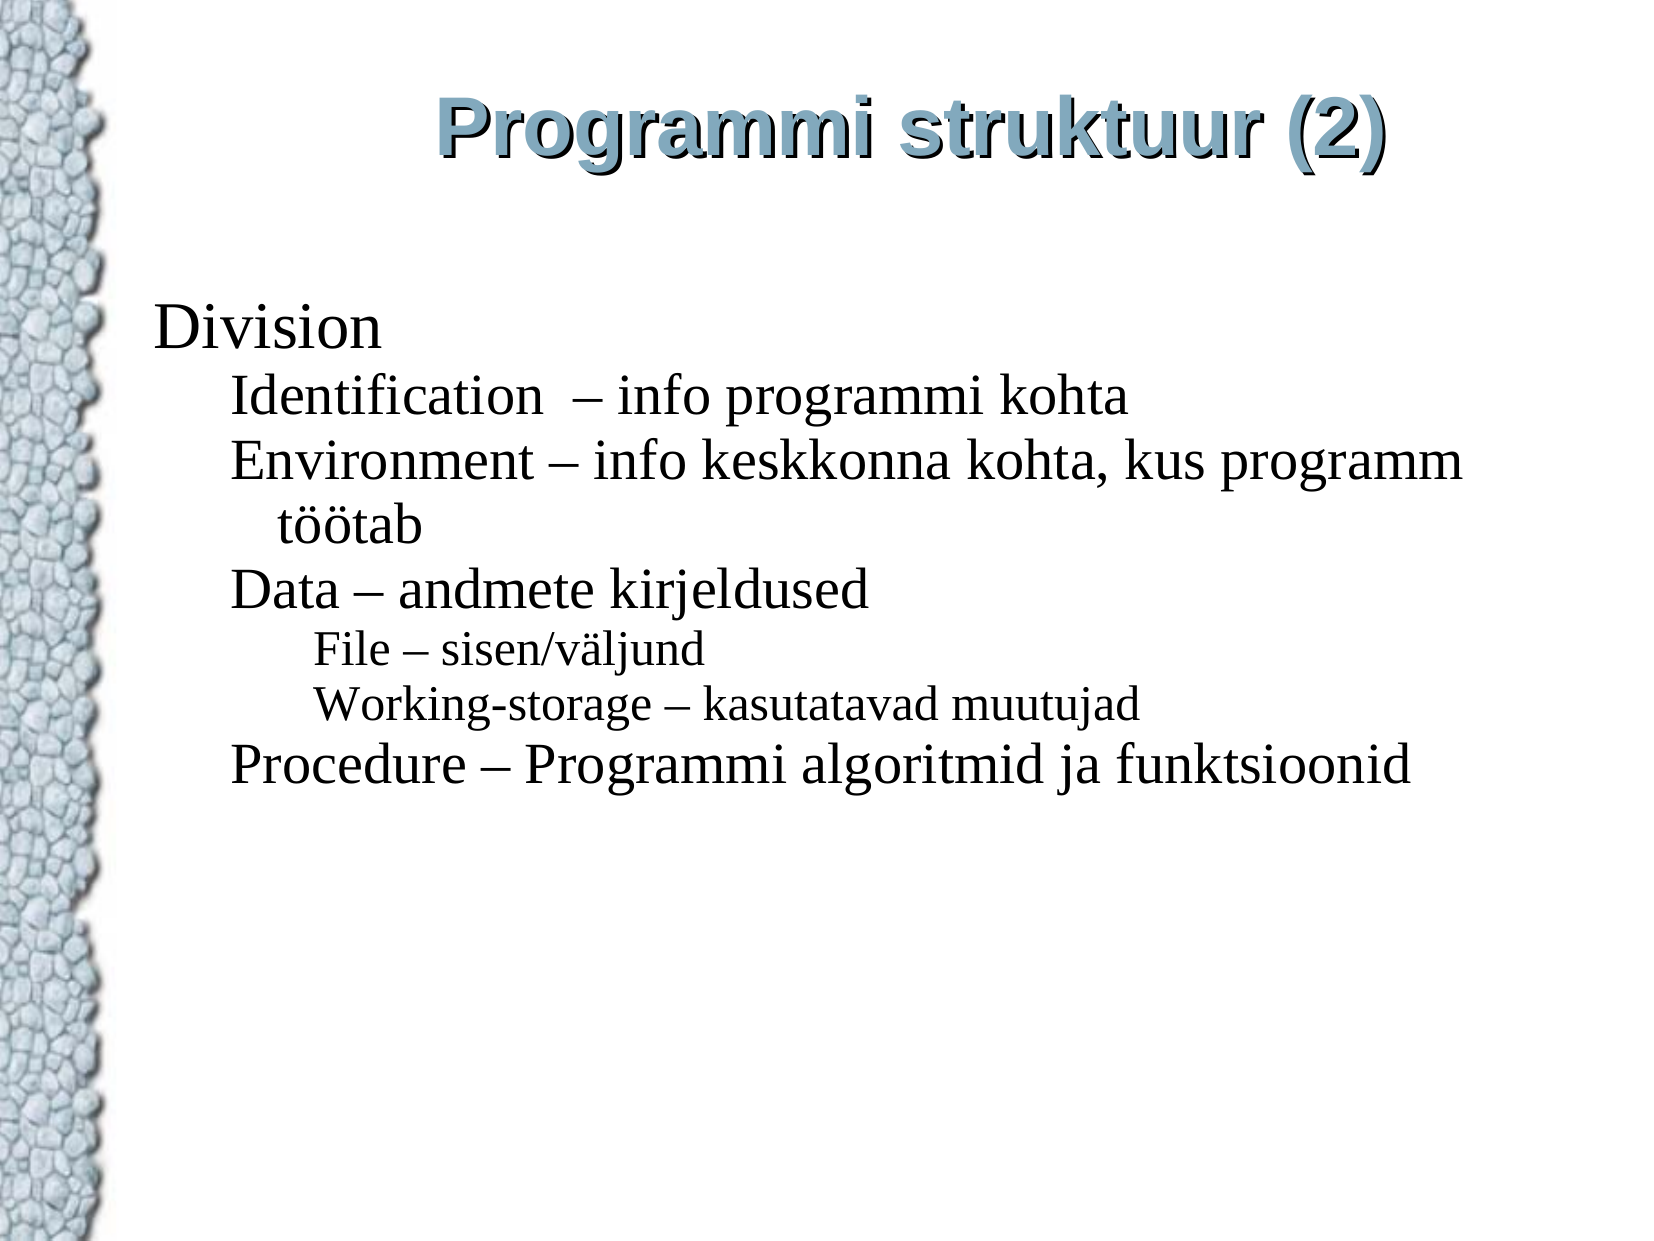

# Programmi struktuur (2)
Division
Identification – info programmi kohta
Environment – info keskkonna kohta, kus programm töötab
Data – andmete kirjeldused
File – sisen/väljund
Working-storage – kasutatavad muutujad
Procedure – Programmi algoritmid ja funktsioonid